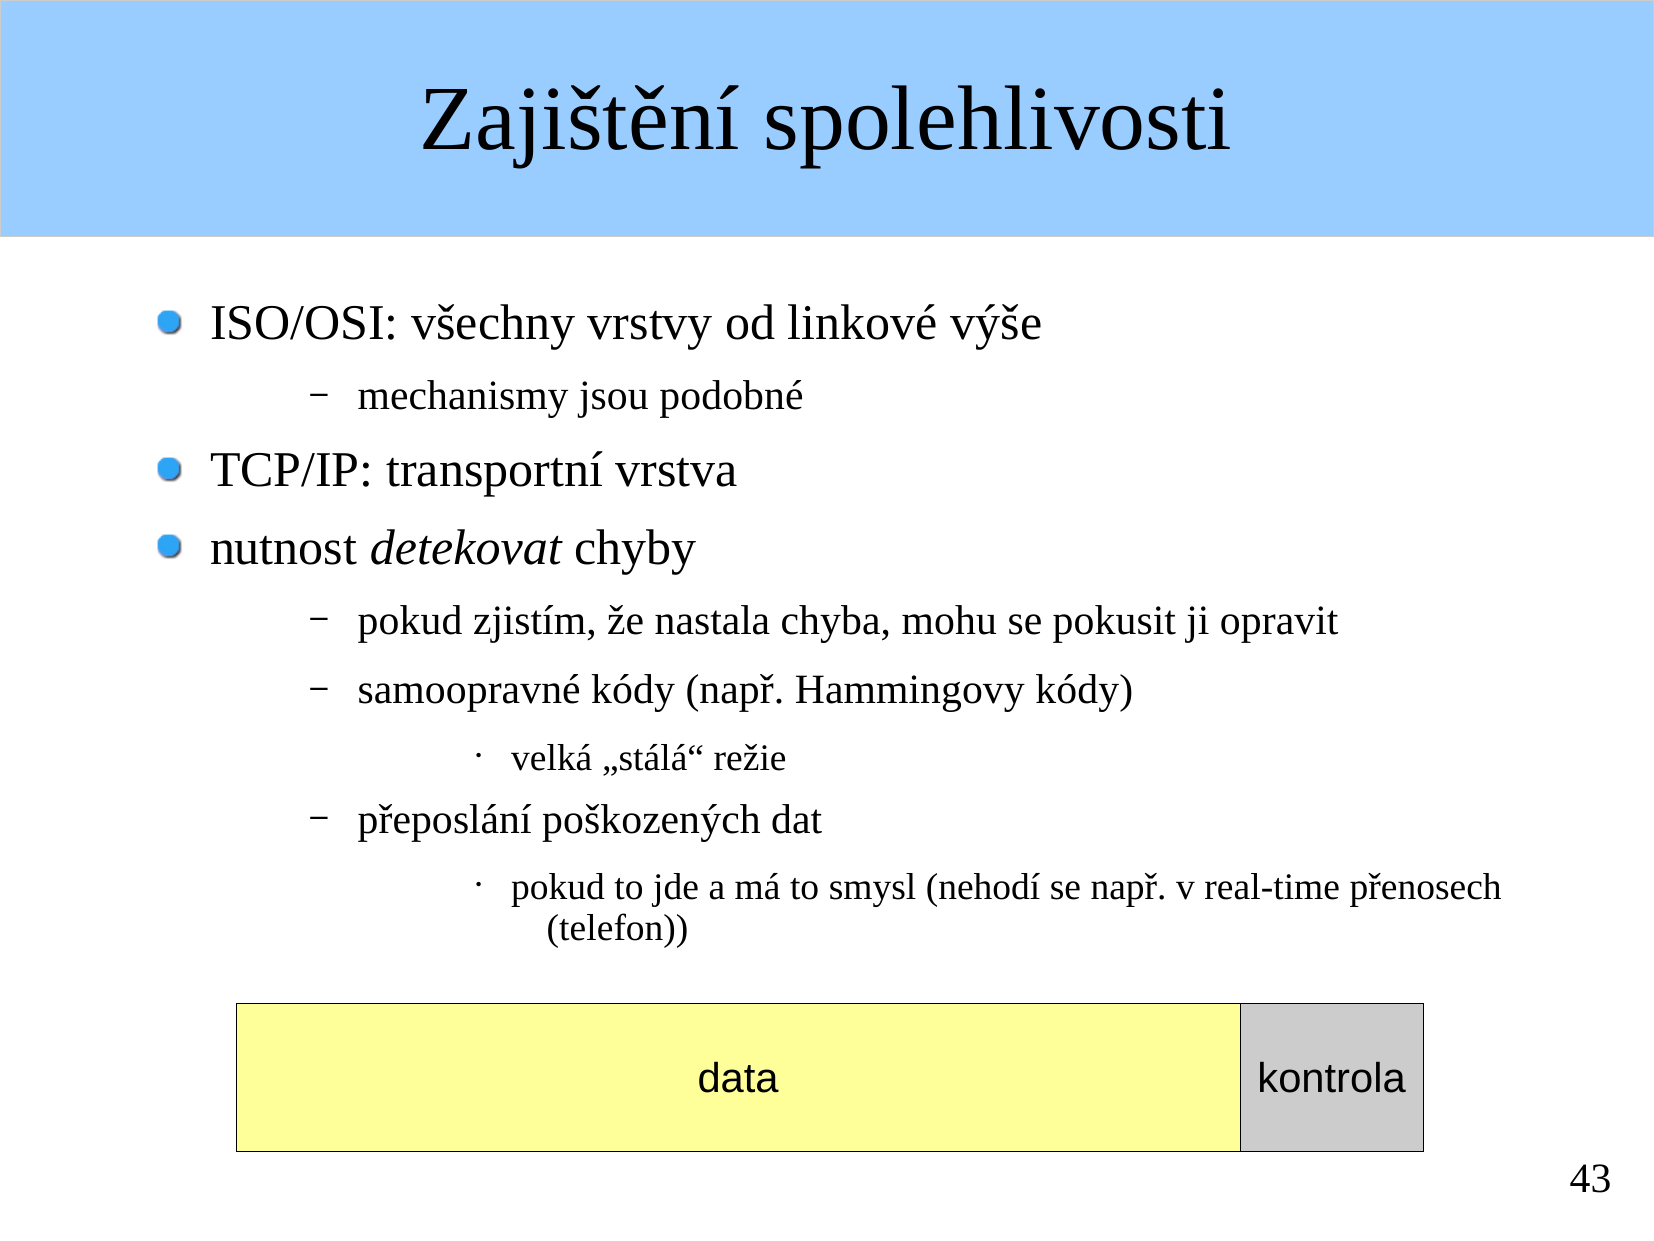

# Zajištění spolehlivosti
ISO/OSI: všechny vrstvy od linkové výše
mechanismy jsou podobné
TCP/IP: transportní vrstva
nutnost detekovat chyby
pokud zjistím, že nastala chyba, mohu se pokusit ji opravit
samoopravné kódy (např. Hammingovy kódy)
velká „stálá“ režie
přeposlání poškozených dat
pokud to jde a má to smysl (nehodí se např. v real-time přenosech (telefon))
data
kontrola